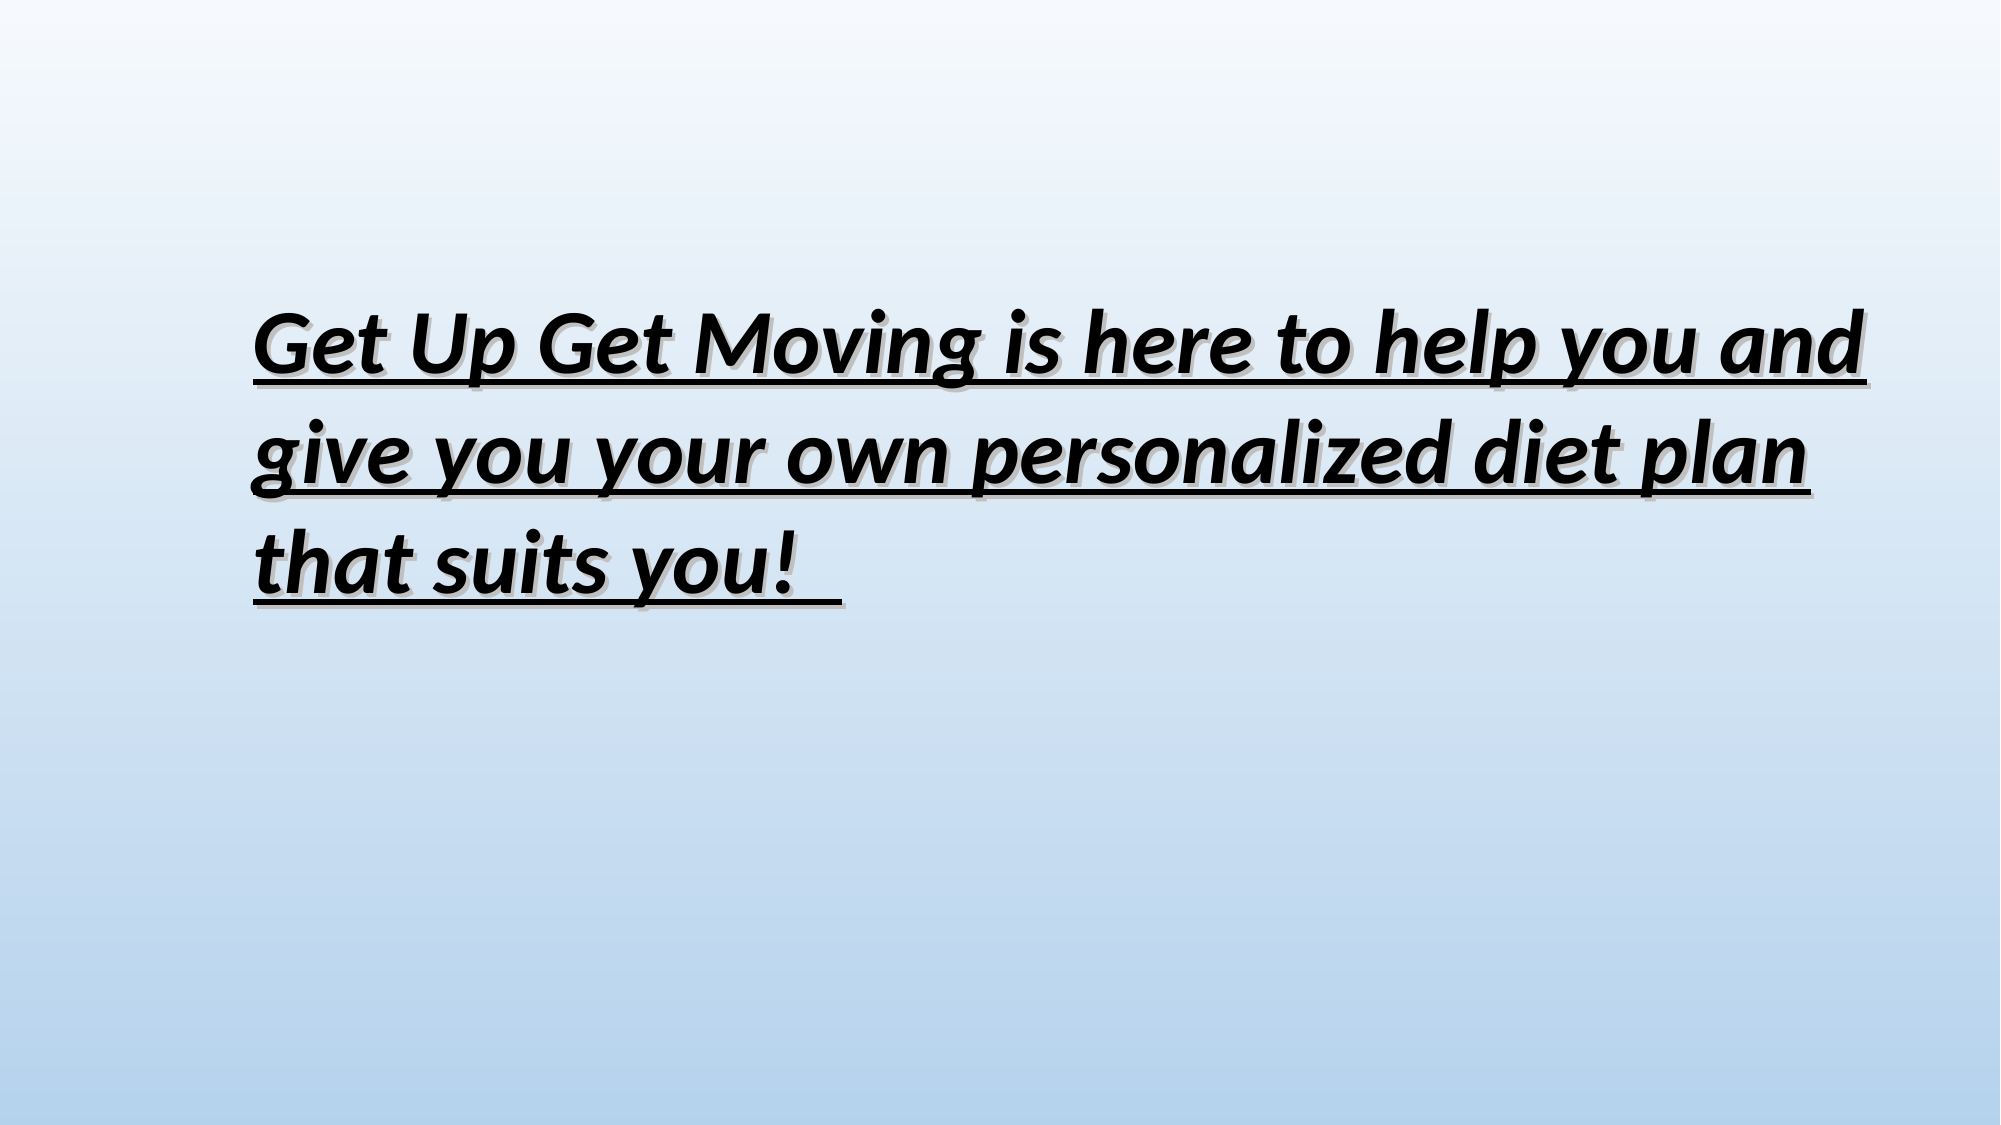

Get Up Get Moving is here to help you and give you your own personalized diet plan that suits you!